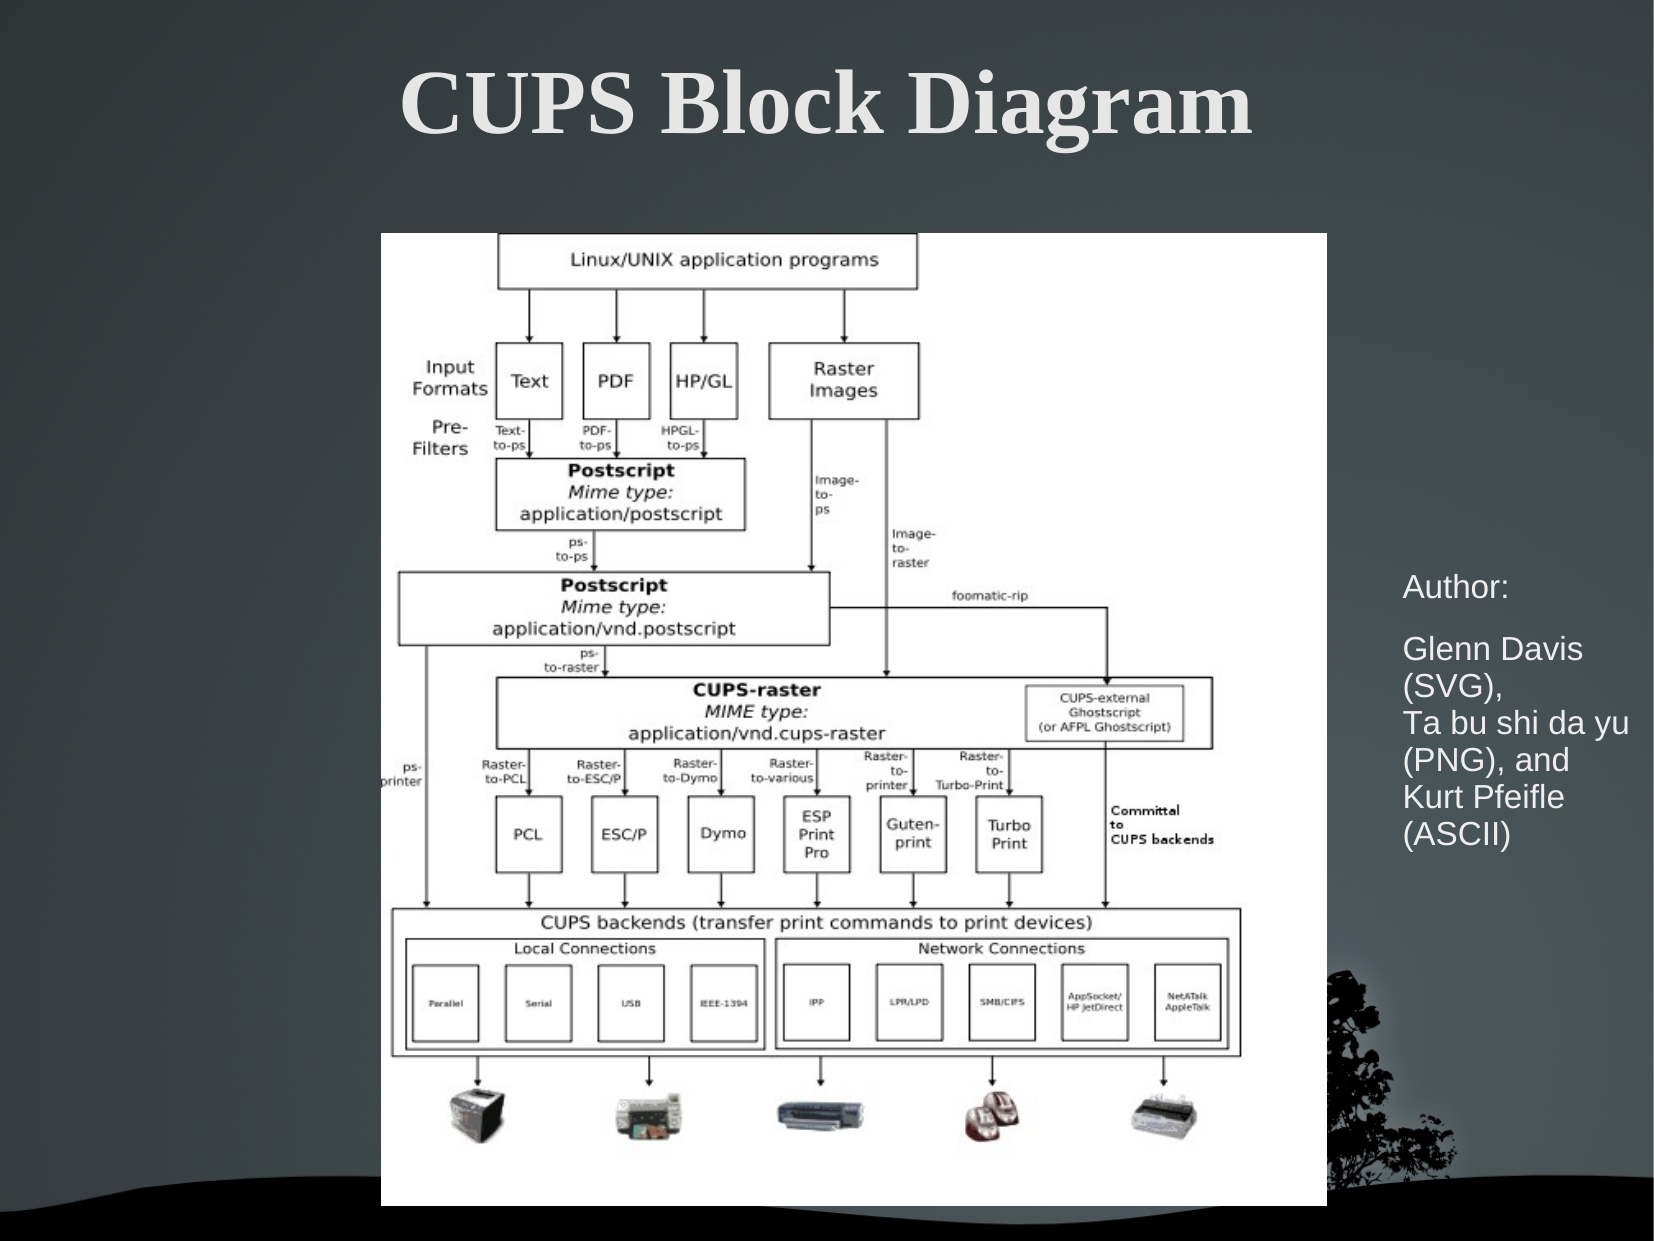

# CUPS Block Diagram
Author:
Glenn Davis (SVG), Ta bu shi da yu (PNG), and Kurt Pfeifle (ASCII)